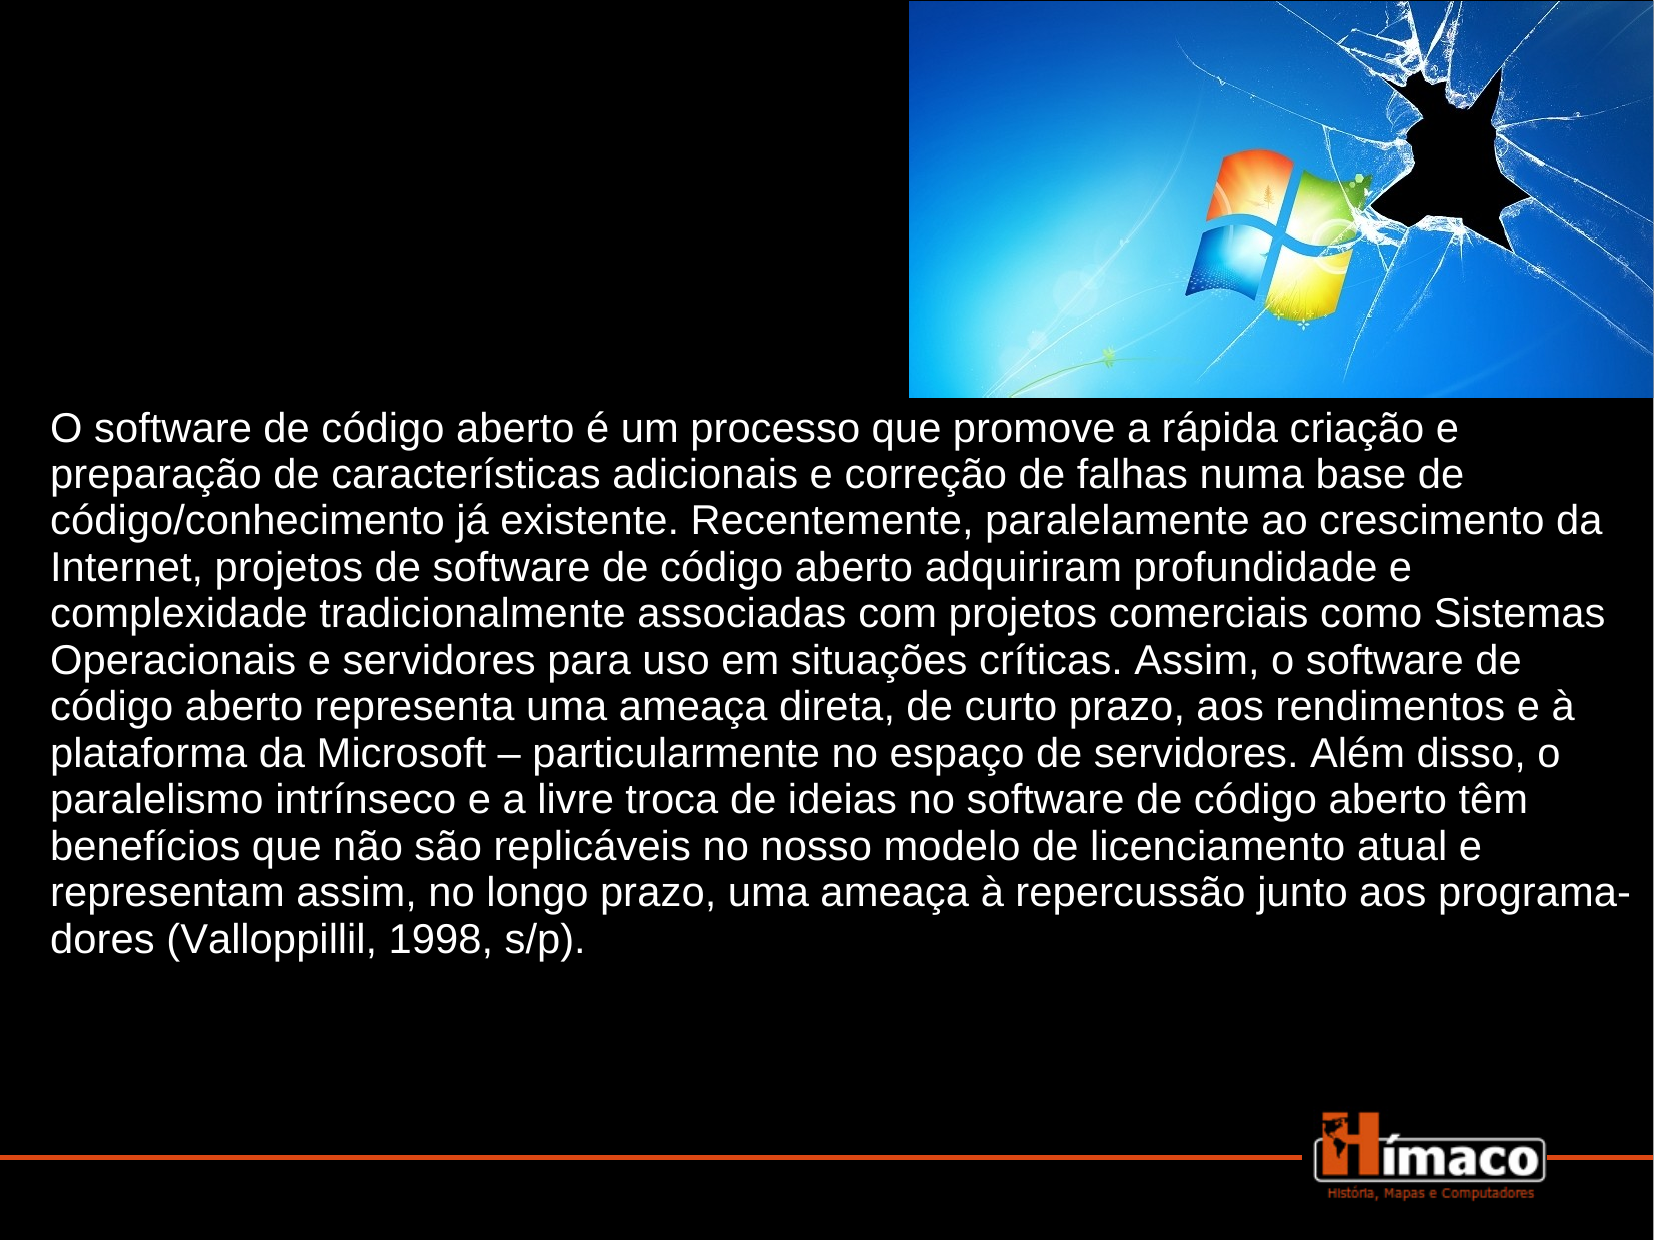

O software de código aberto é um processo que promove a rápida criação e preparação de características adicionais e correção de falhas numa base de código/conhecimento já existente. Recentemente, paralelamente ao crescimento da Internet, projetos de software de código aberto adquiriram profundidade e complexidade tradicionalmente associadas com projetos comerciais como Sistemas Operacionais e servidores para uso em situações críticas. Assim, o software de código aberto representa uma ameaça direta, de curto prazo, aos rendimentos e à plataforma da Microsoft – particularmente no espaço de servidores. Além disso, o paralelismo intrínseco e a livre troca de ideias no software de código aberto têm benefícios que não são replicáveis no nosso modelo de licenciamento atual e representam assim, no longo prazo, uma ameaça à repercussão junto aos programa- dores (Valloppillil, 1998, s/p).